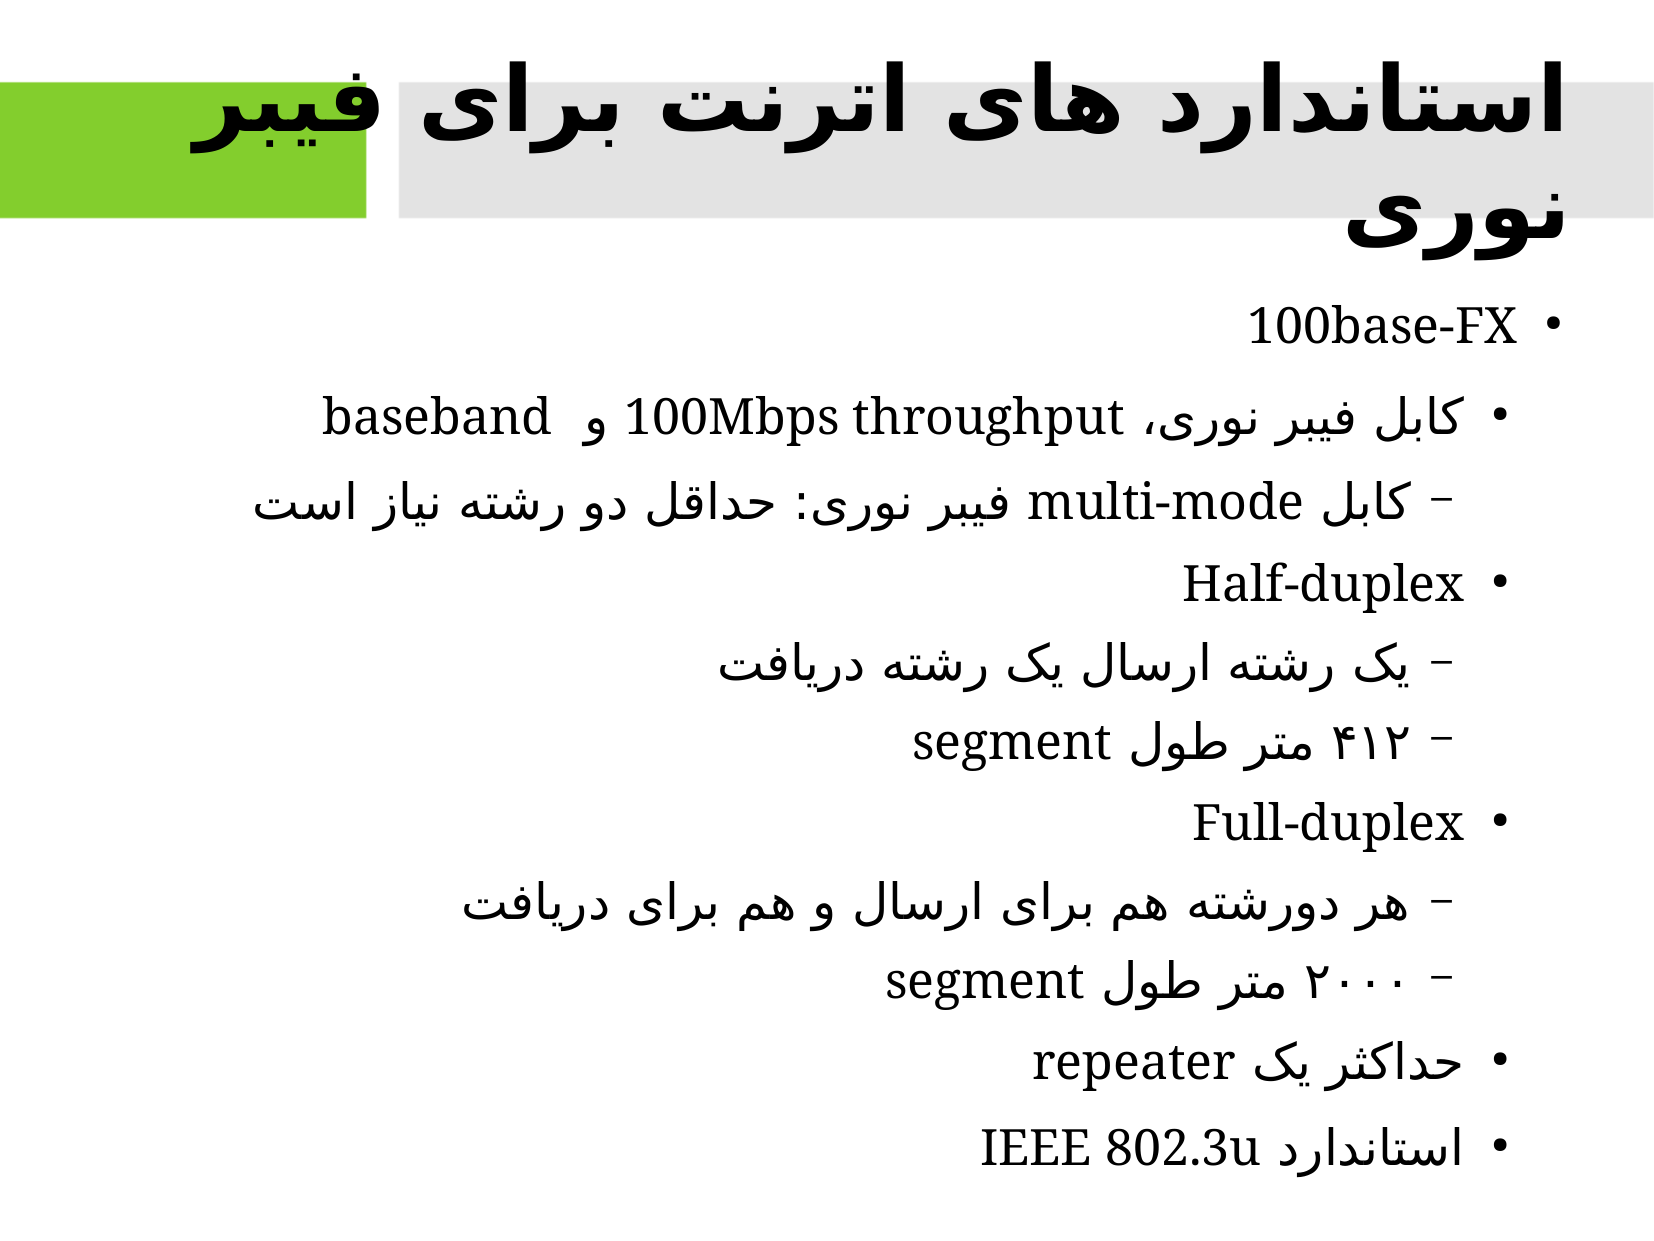

# استاندارد های اترنت برای فیبر نوری
100base-FX
کابل فیبر نوری، 100Mbps throughput و baseband
کابل multi-mode فیبر نوری: حداقل دو رشته نیاز است
Half-duplex
یک رشته ارسال یک رشته دریافت
۴۱۲ متر طول segment
Full-duplex
هر دورشته هم برای ارسال و هم برای دریافت
۲۰۰۰ متر طول segment
حداکثر یک repeater
استاندارد IEEE 802.3u